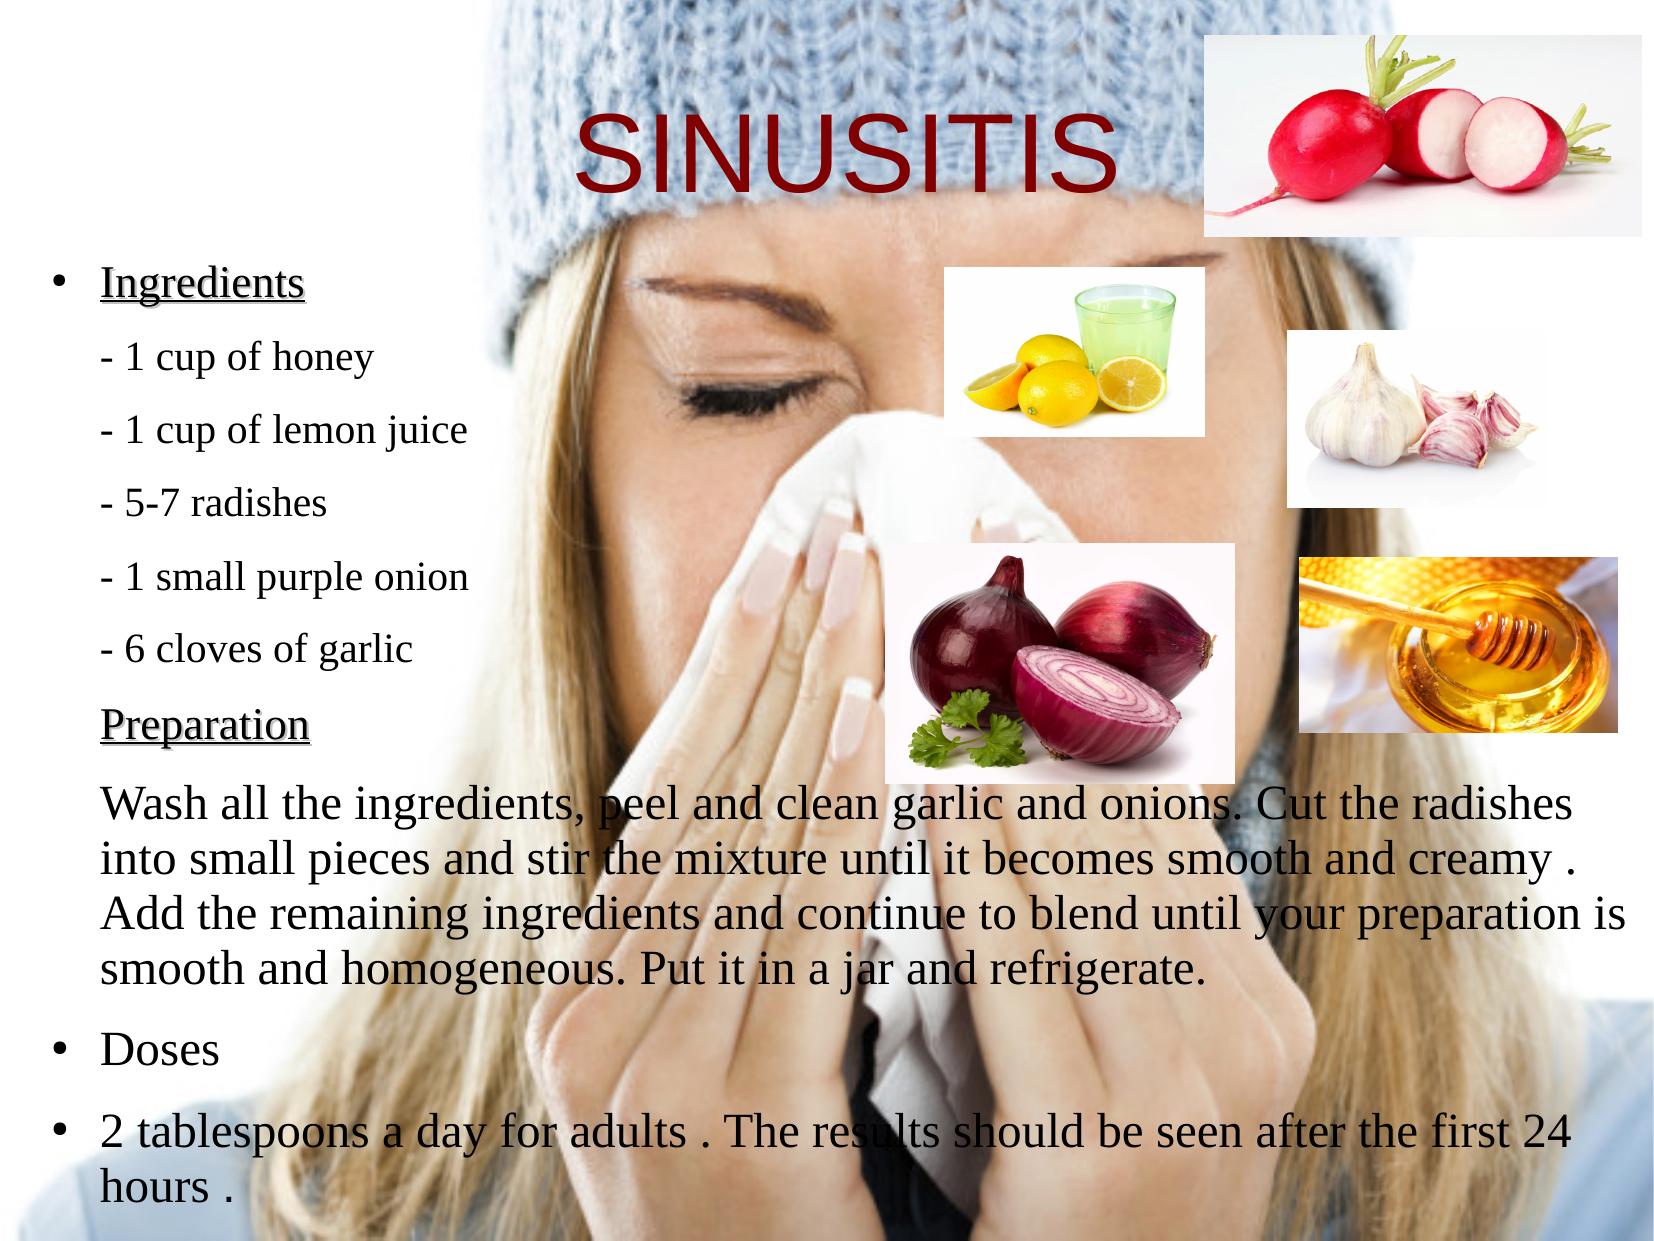

# SINUSITIS
Ingredients
- 1 cup of honey
- 1 cup of lemon juice
- 5-7 radishes
- 1 small purple onion
- 6 cloves of garlic
Preparation
Wash all the ingredients, peel and clean garlic and onions. Cut the radishes into small pieces and stir the mixture until it becomes smooth and creamy . Add the remaining ingredients and continue to blend until your preparation is smooth and homogeneous. Put it in a jar and refrigerate.
Doses
2 tablespoons a day for adults . The results should be seen after the first 24 hours .